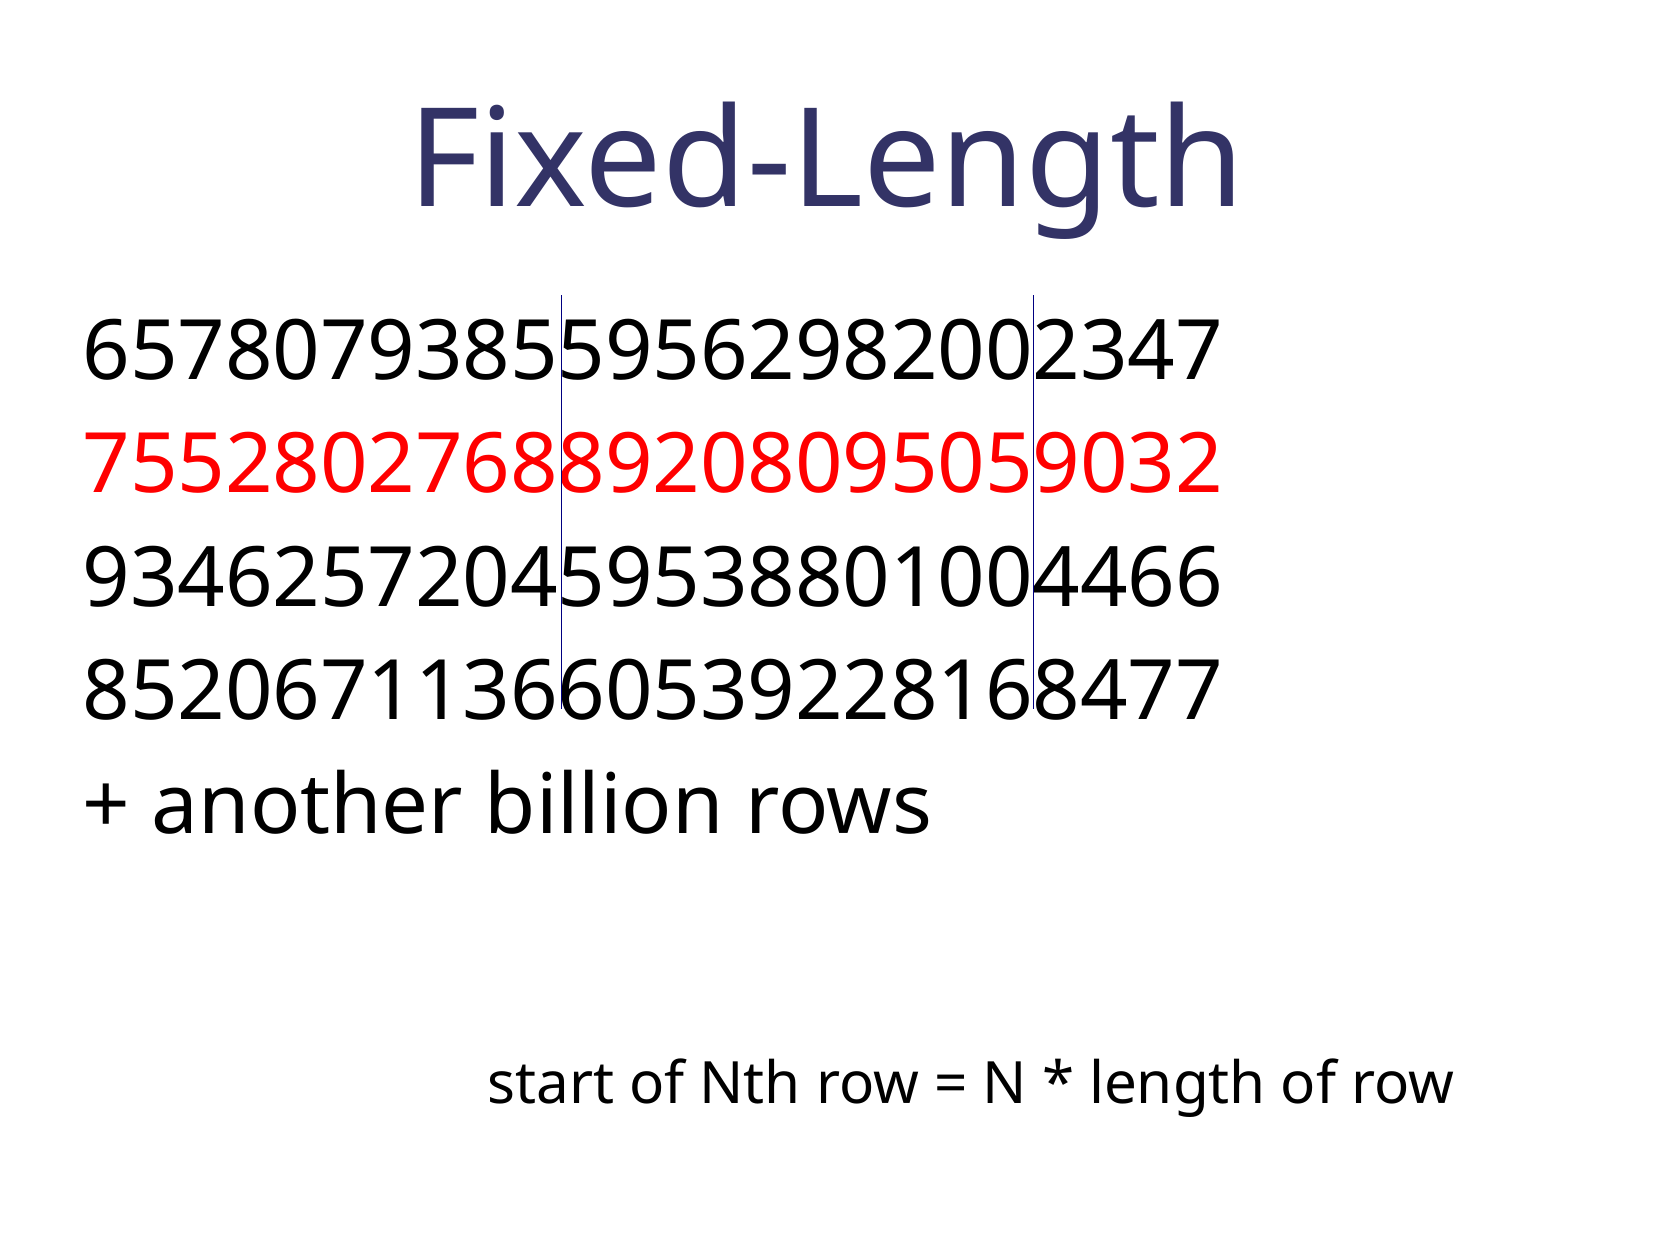

# Fixed-Length
657807938559562982002347
755280276889208095059032
934625720459538801004466
852067113660539228168477
+ another billion rows
start of Nth row = N * length of row